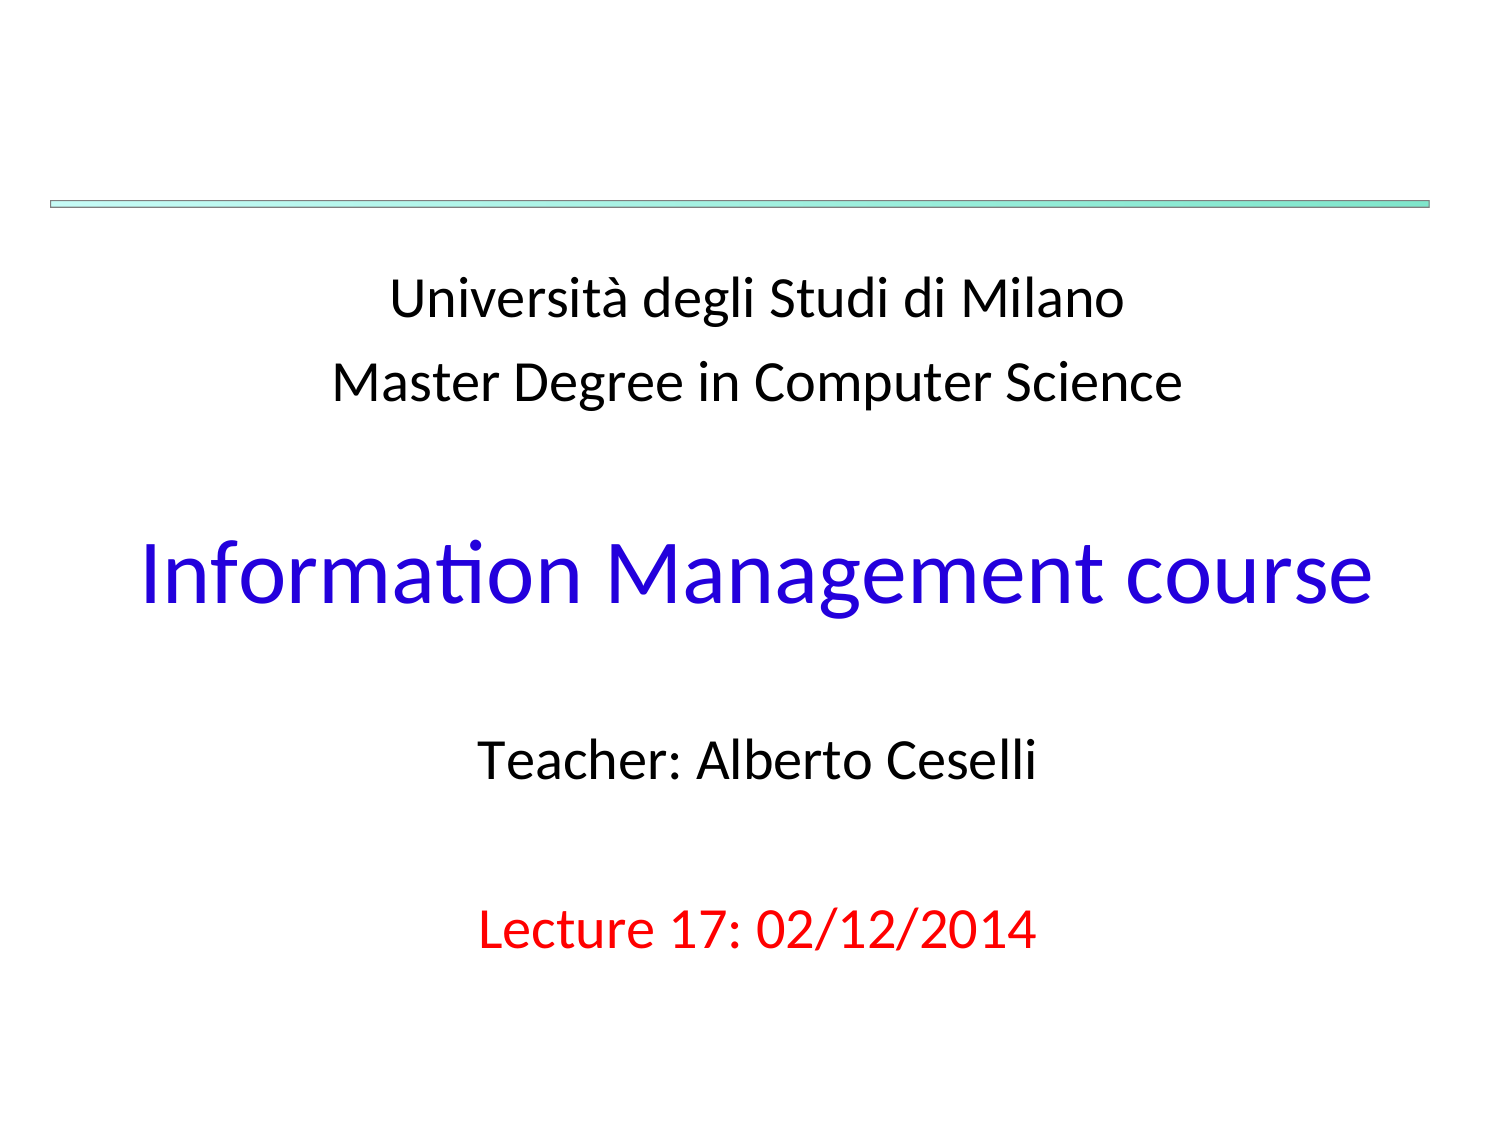

# Università degli Studi di Milano
Master Degree in Computer Science
Information Management course
Teacher: Alberto Ceselli
Lecture 17: 02/12/2014